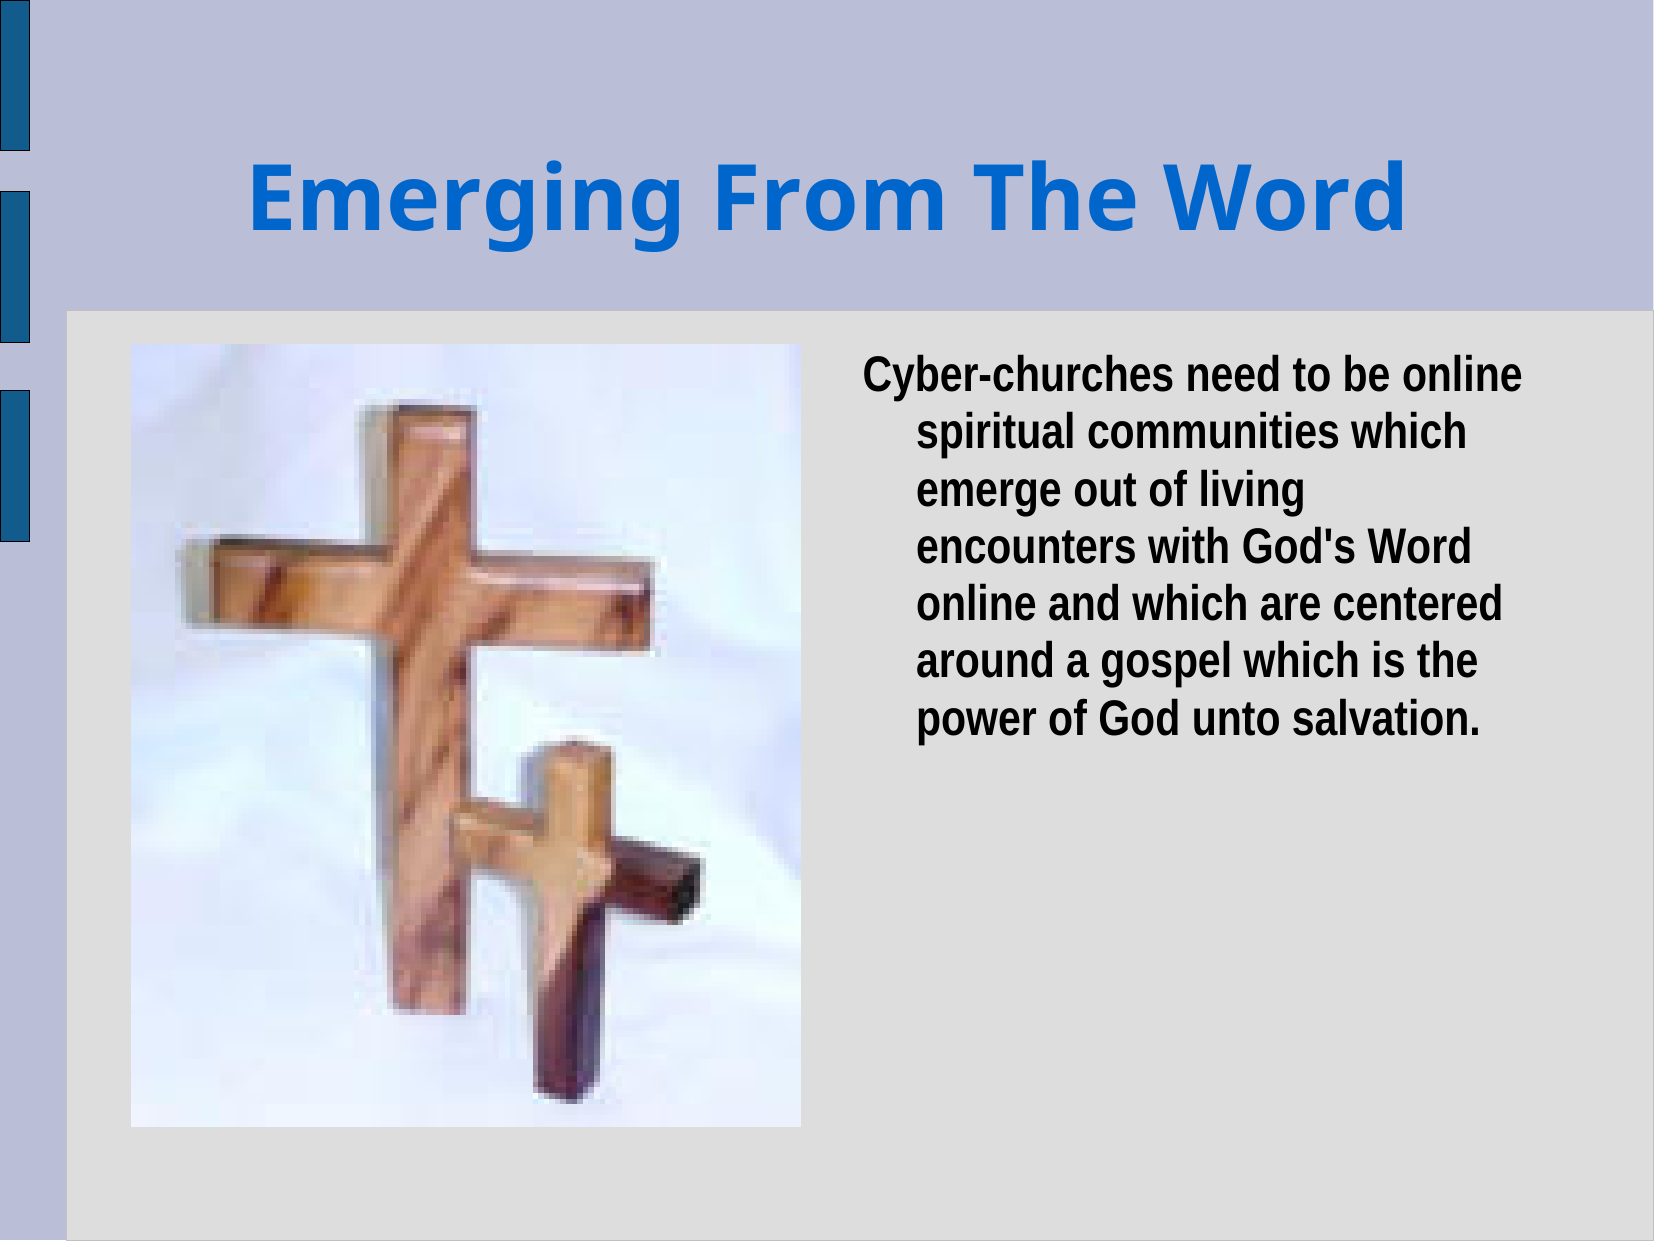

# Emerging From The Word
Cyber-churches need to be online spiritual communities which emerge out of living encounters with God's Word online and which are centered around a gospel which is the power of God unto salvation.